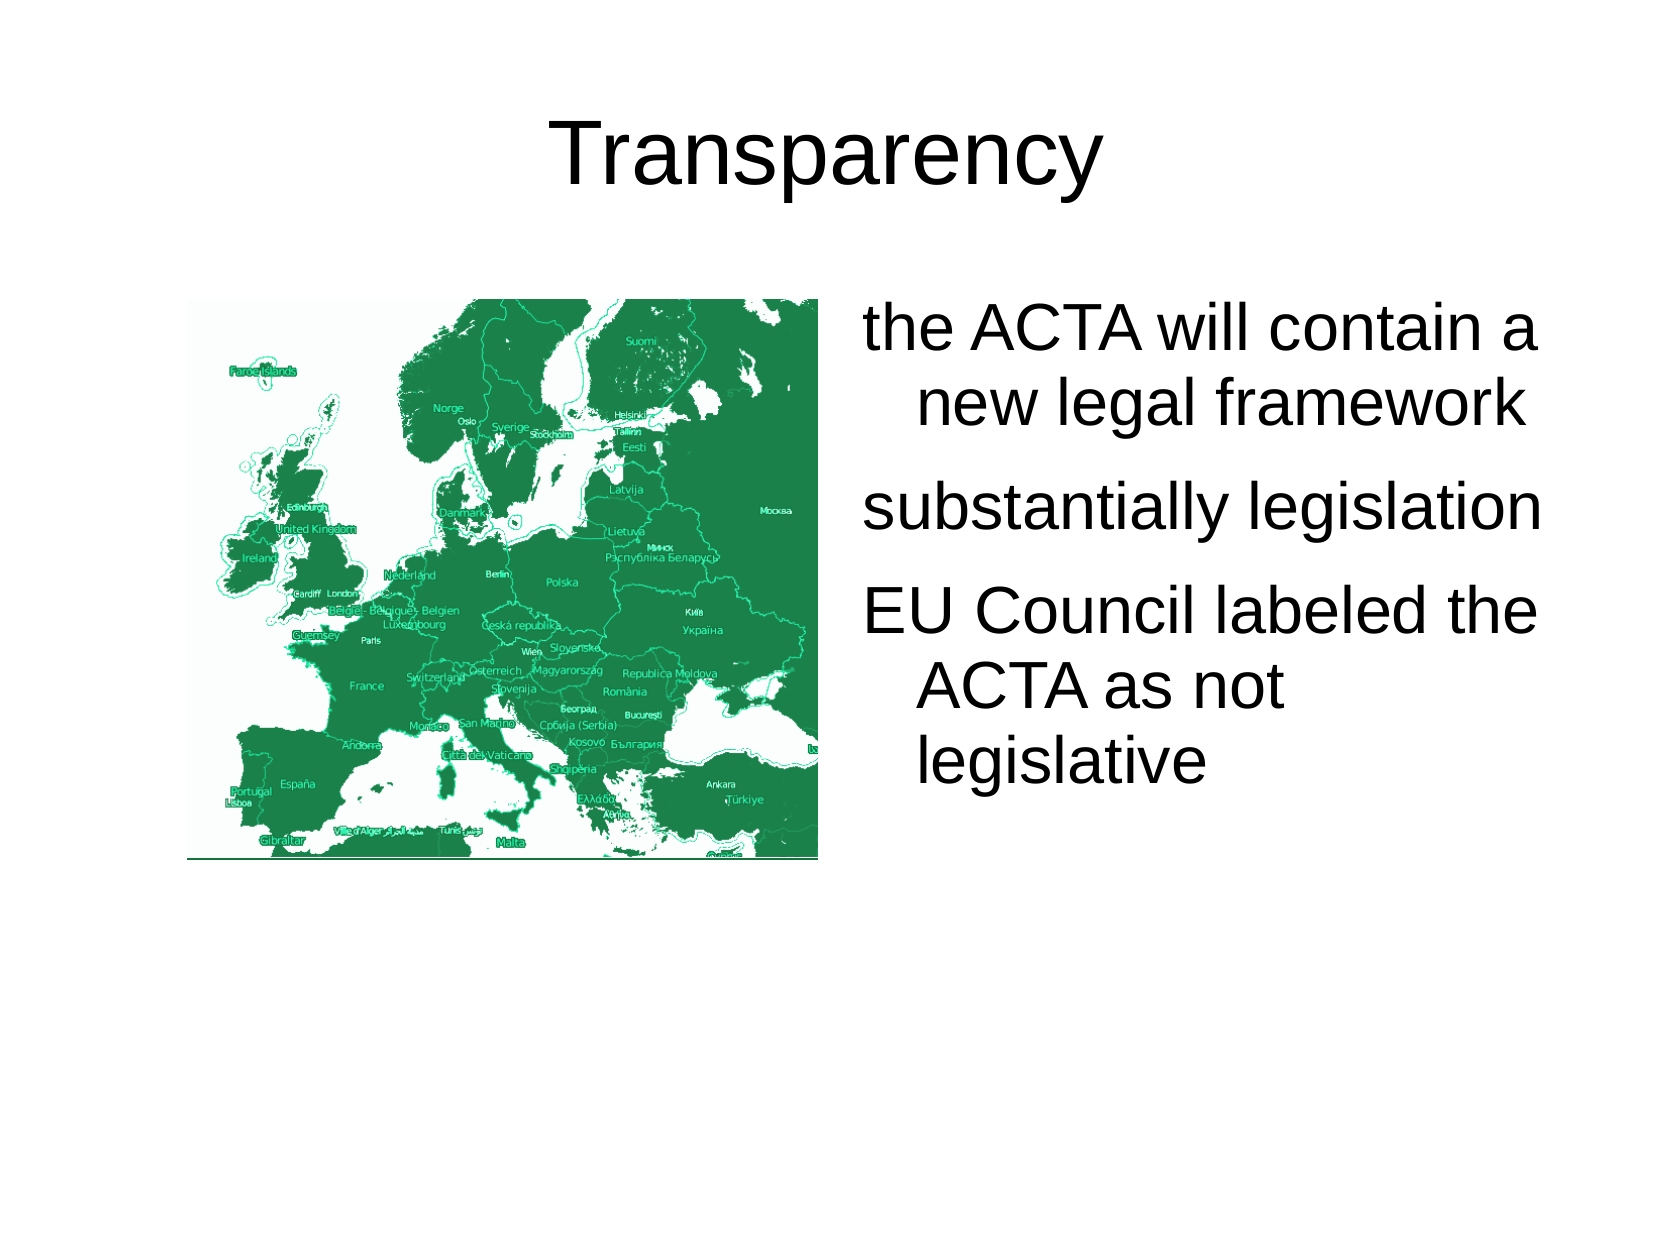

# Transparency
the ACTA will contain a new legal framework
substantially legislation
EU Council labeled the ACTA as not legislative